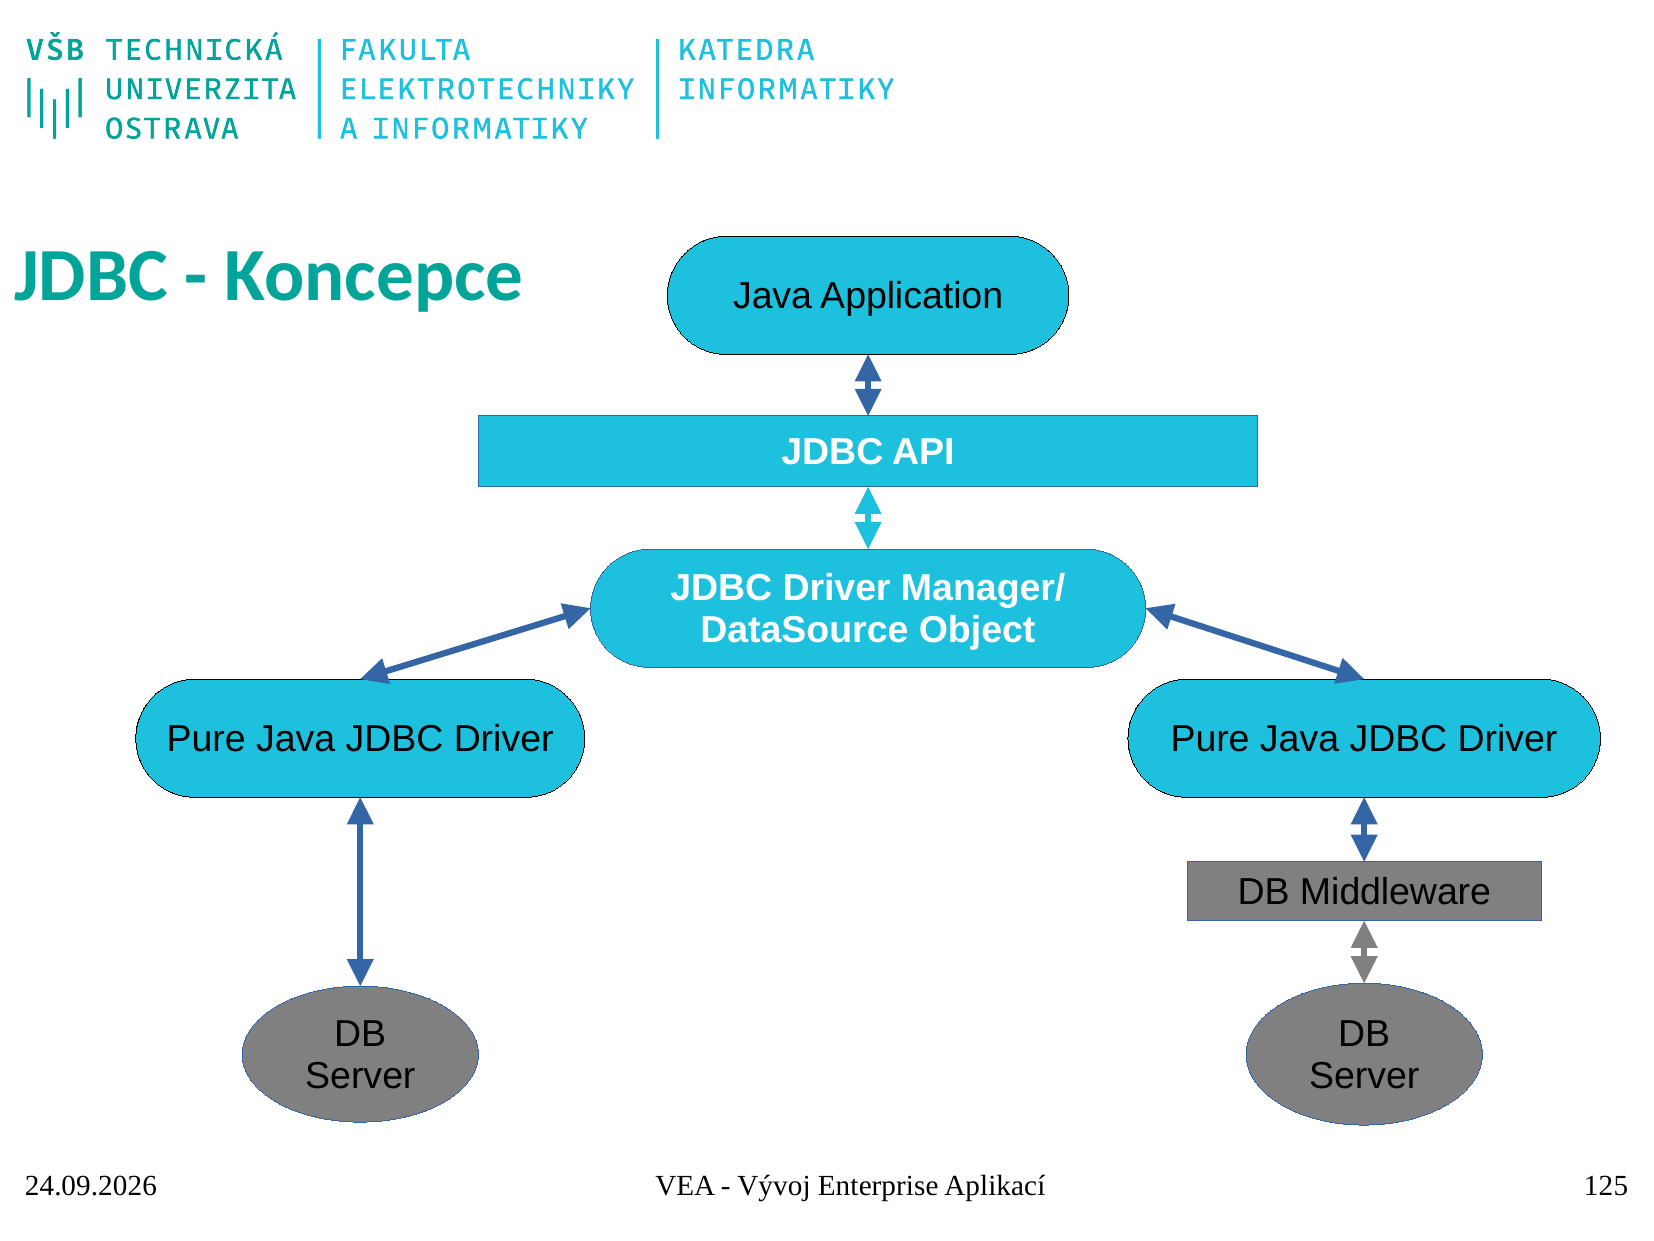

# JDBC - Koncepce
Java Application
JDBC API
JDBC Driver Manager/
DataSource Object
Pure Java JDBC Driver
Pure Java JDBC Driver
DB Middleware
DB
Server
DB
Server
VEA - Vývoj Enterprise Aplikací
125